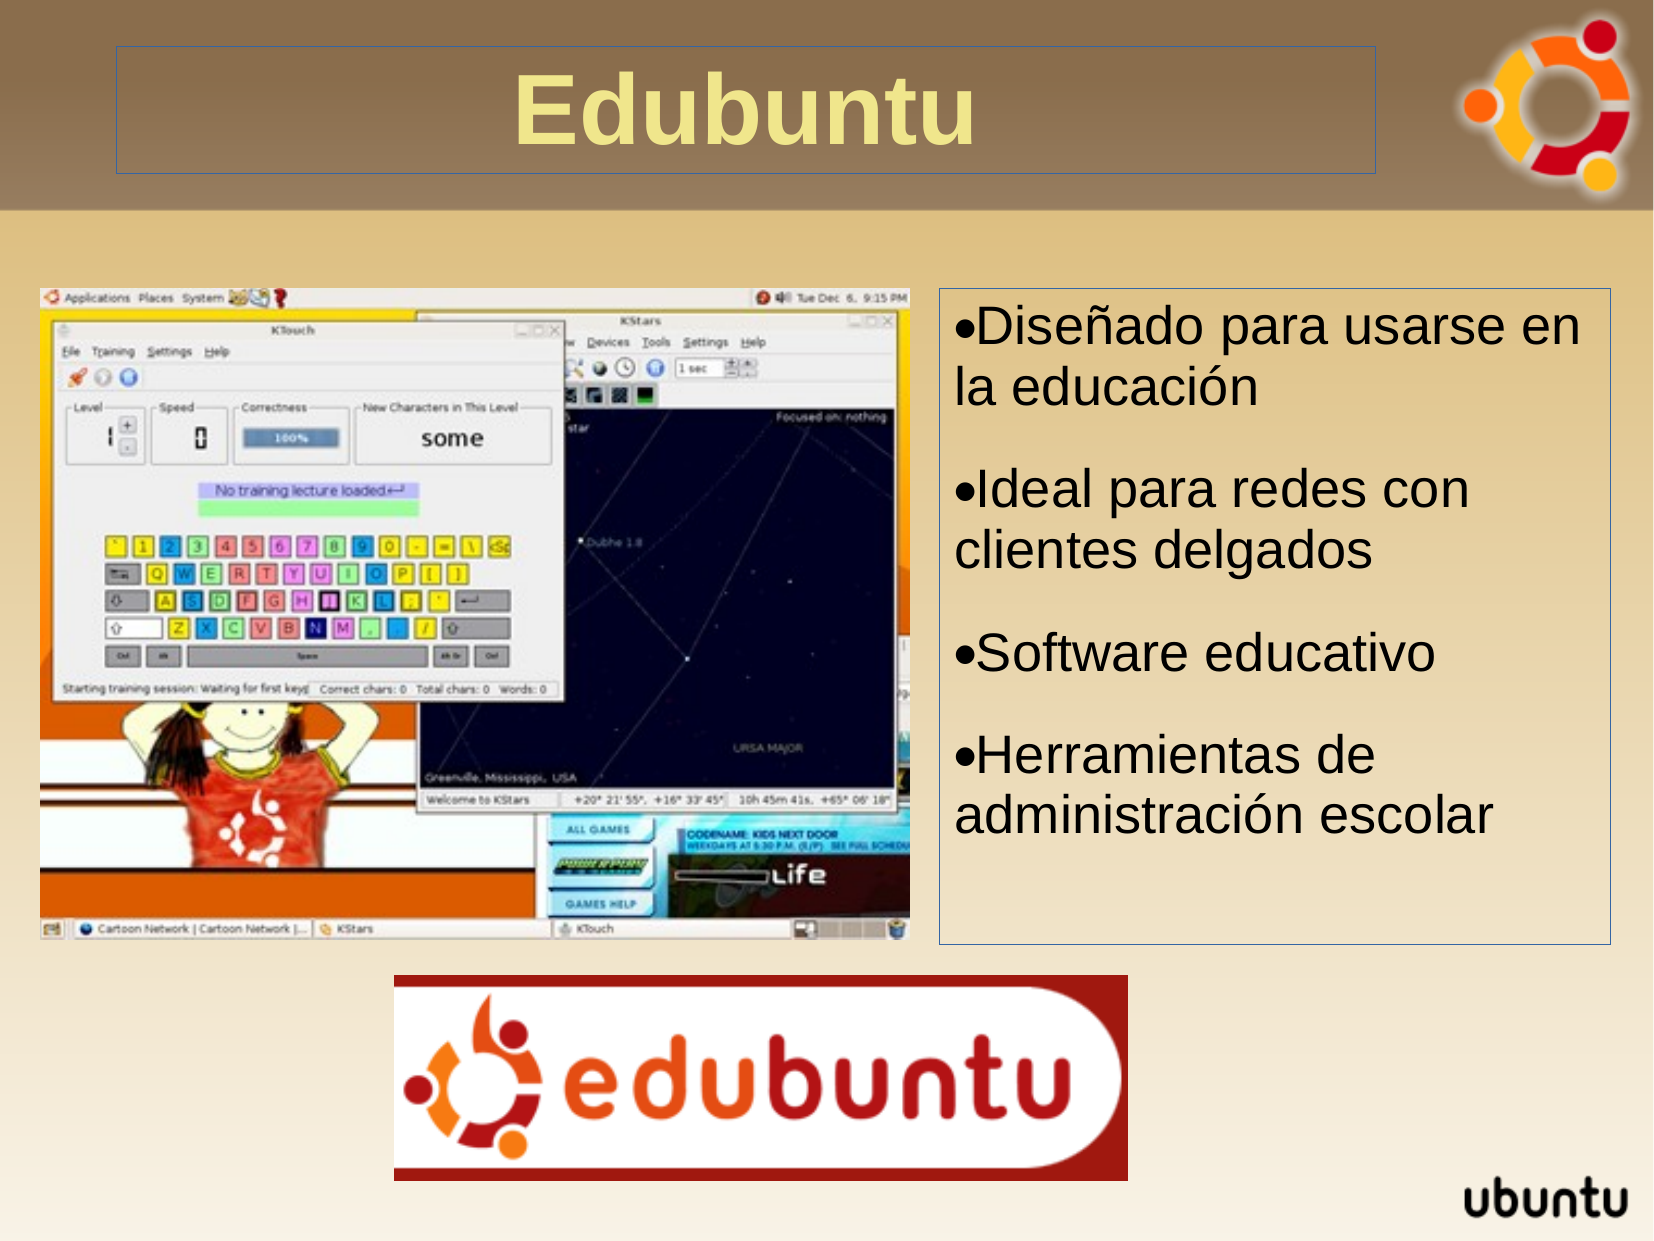

Edubuntu
Diseñado para usarse en la educación
Ideal para redes con clientes delgados
Software educativo
Herramientas de administración escolar